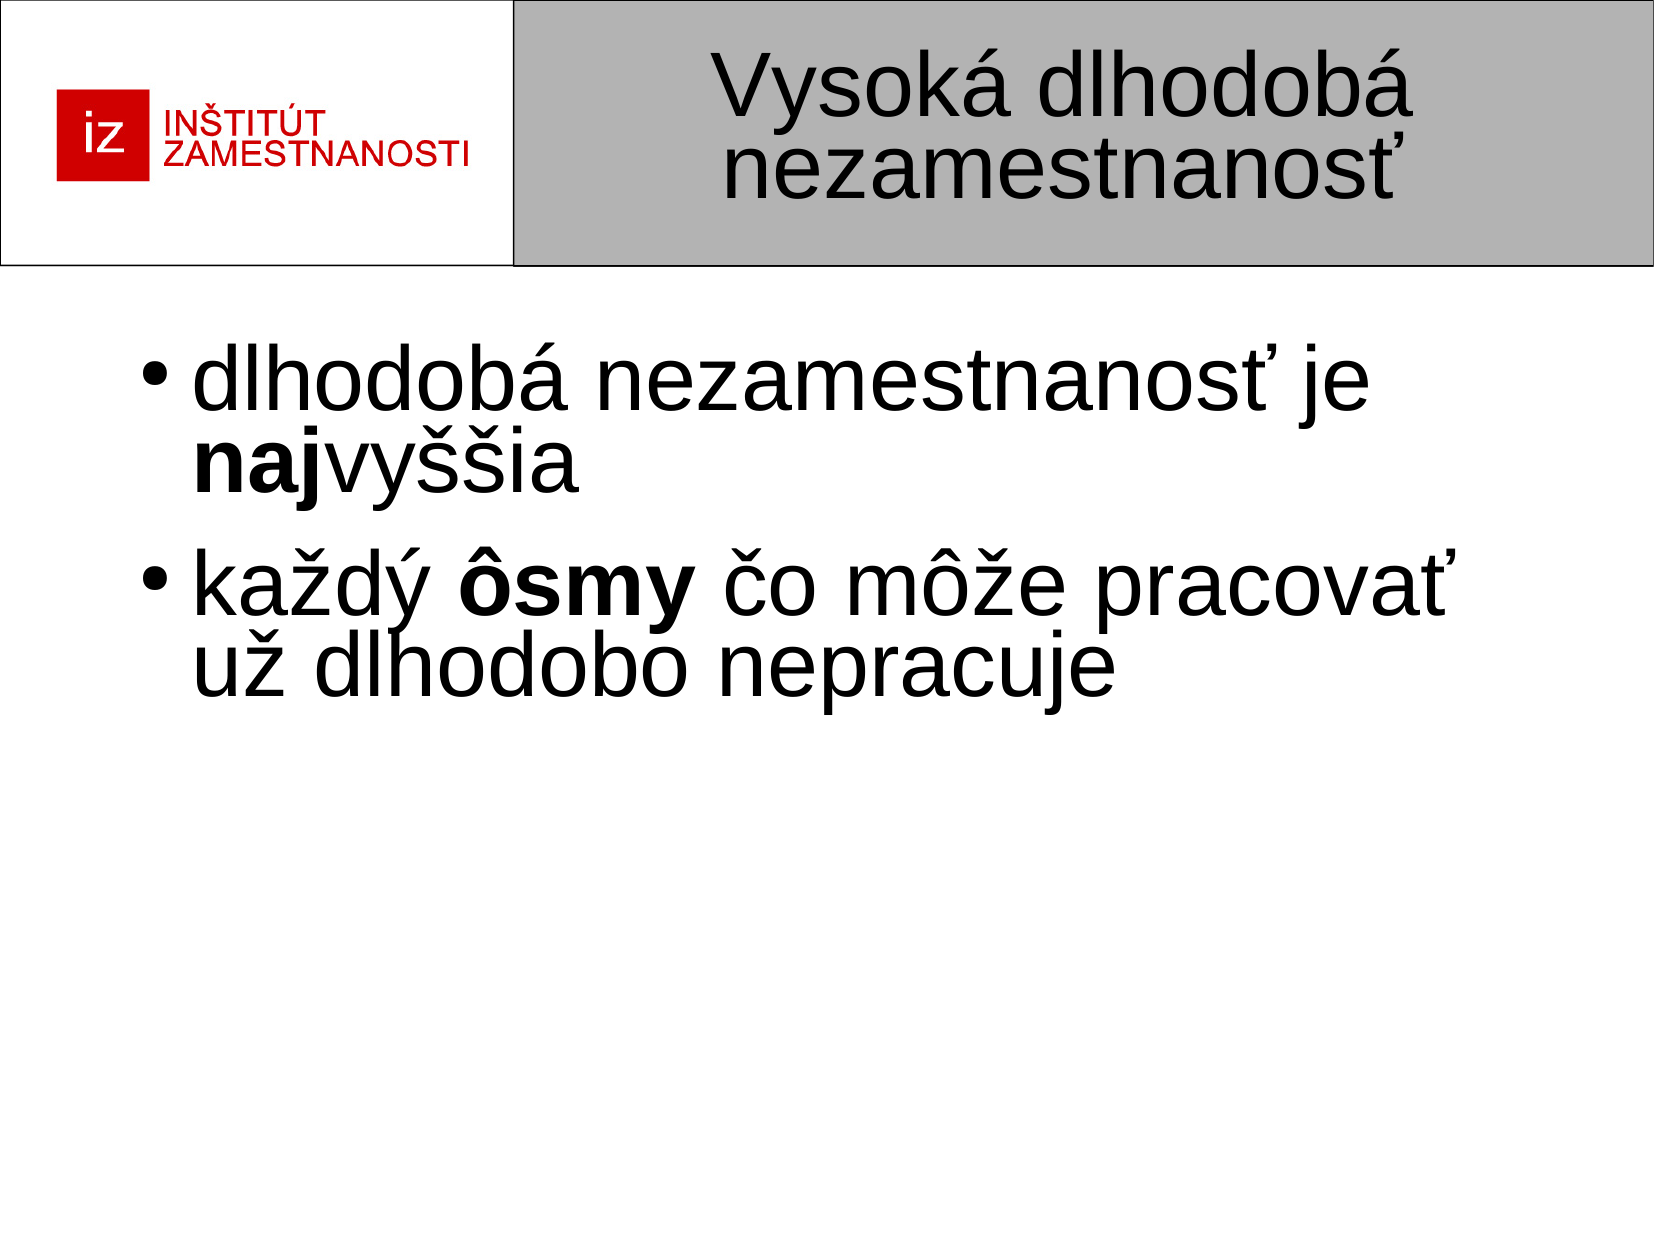

Vysoká dlhodobá nezamestnanosť
# dlhodobá nezamestnanosť je najvyššia
každý ôsmy čo môže pracovať už dlhodobo nepracuje